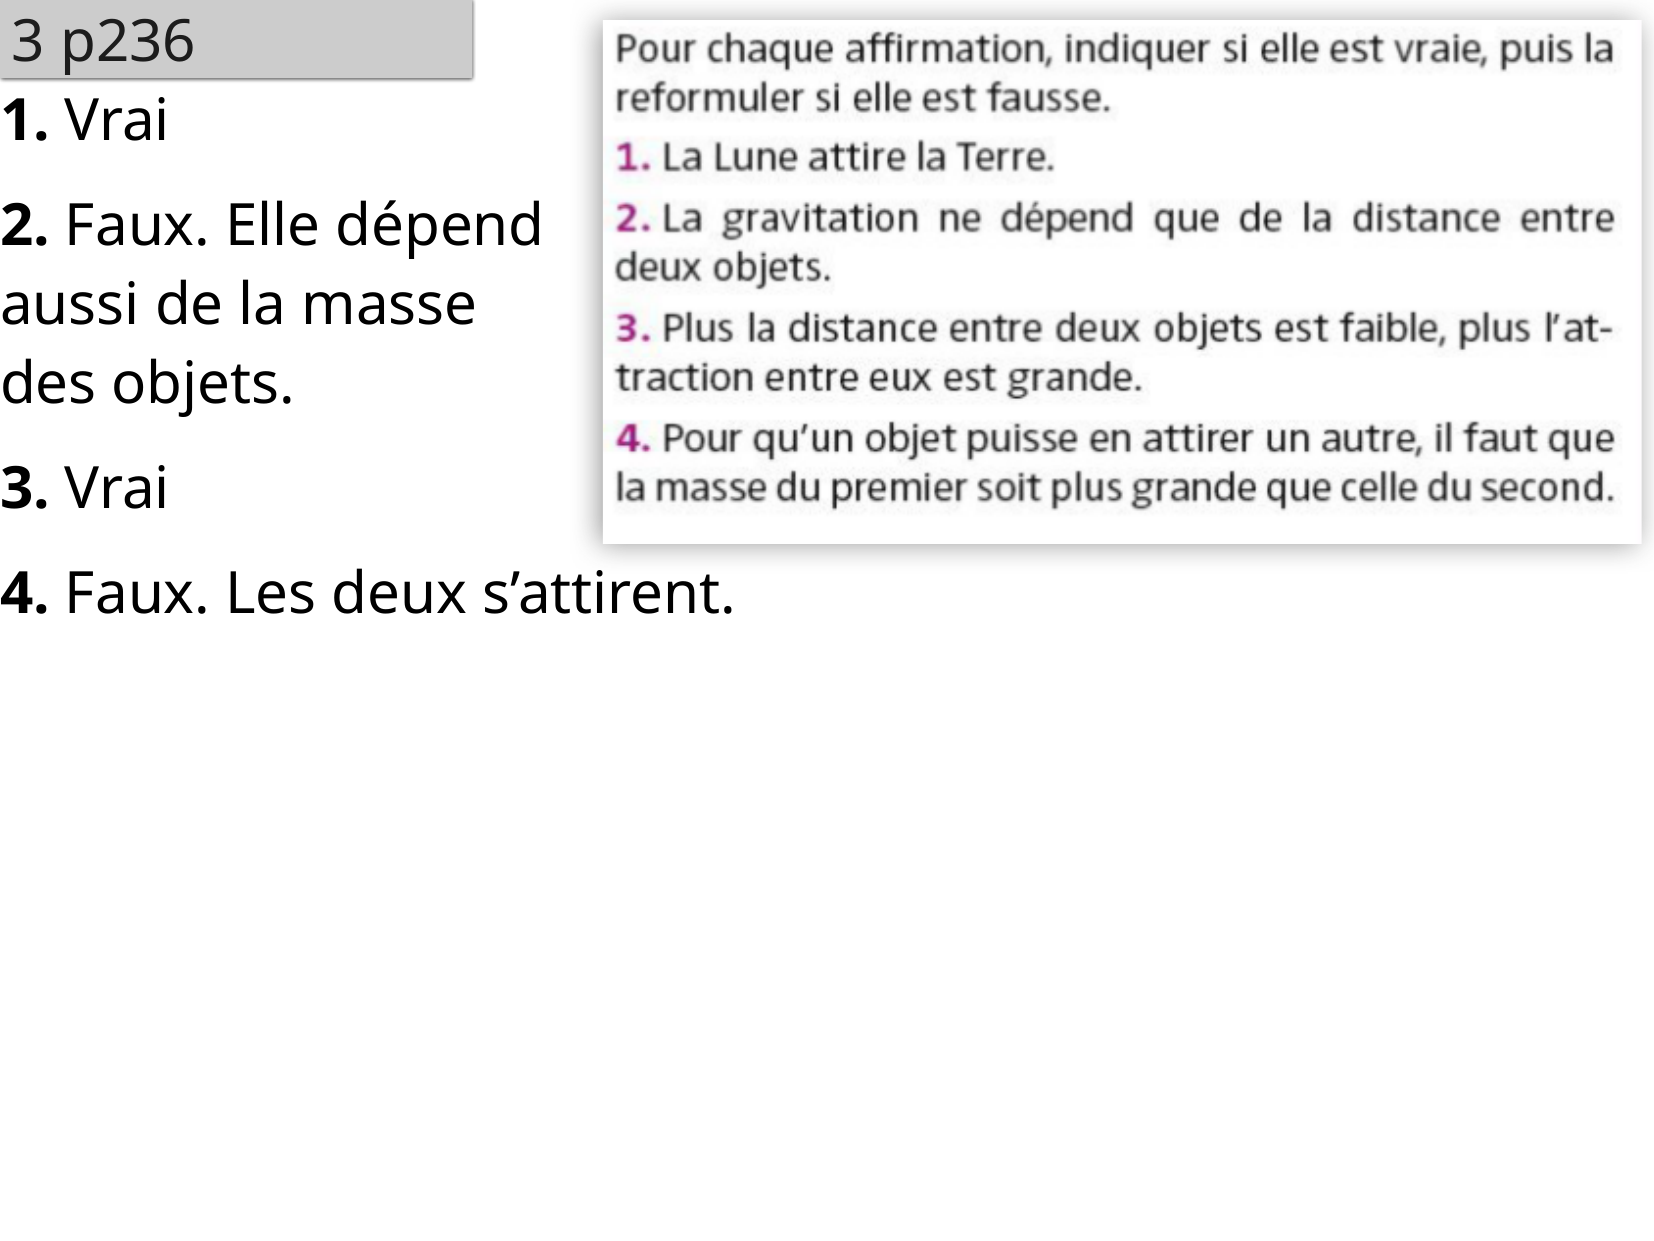

# 3 p236
1. Vrai
2. Faux. Elle dépend
aussi de la masse
des objets.
3. Vrai
4. Faux. Les deux s’attirent.